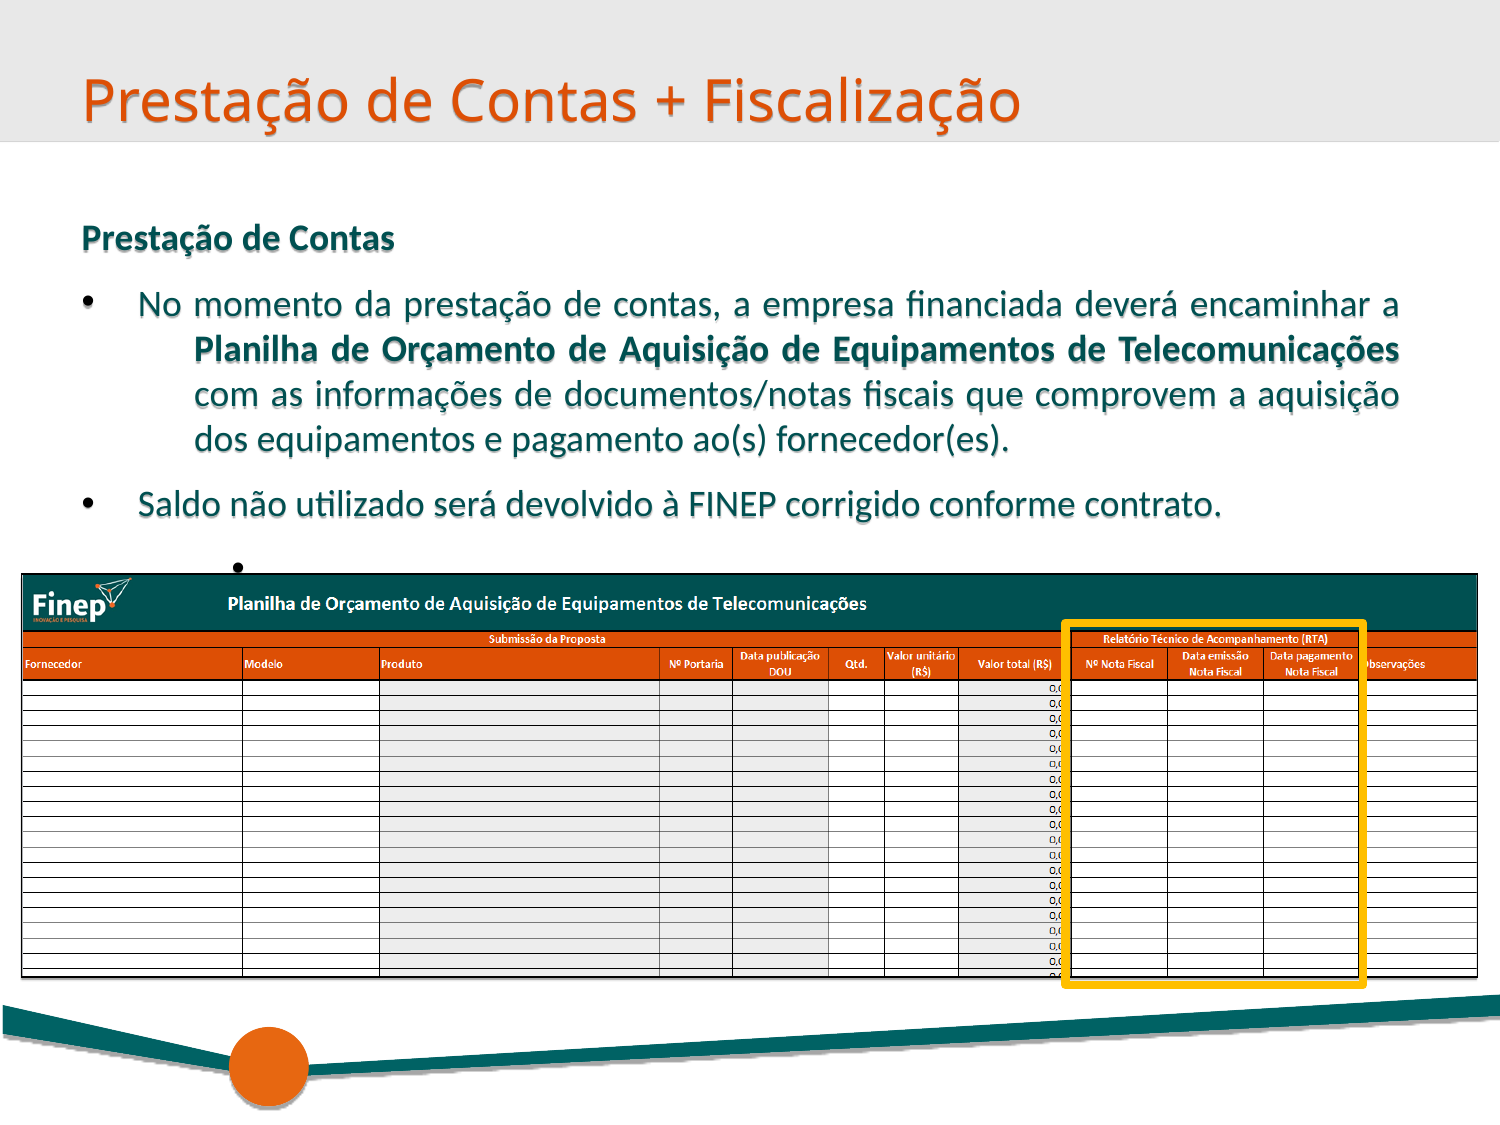

# Prestação de Contas + Fiscalização
Prestação de Contas
No momento da prestação de contas, a empresa financiada deverá encaminhar a Planilha de Orçamento de Aquisição de Equipamentos de Telecomunicações com as informações de documentos/notas fiscais que comprovem a aquisição dos equipamentos e pagamento ao(s) fornecedor(es).
Saldo não utilizado será devolvido à FINEP corrigido conforme contrato.